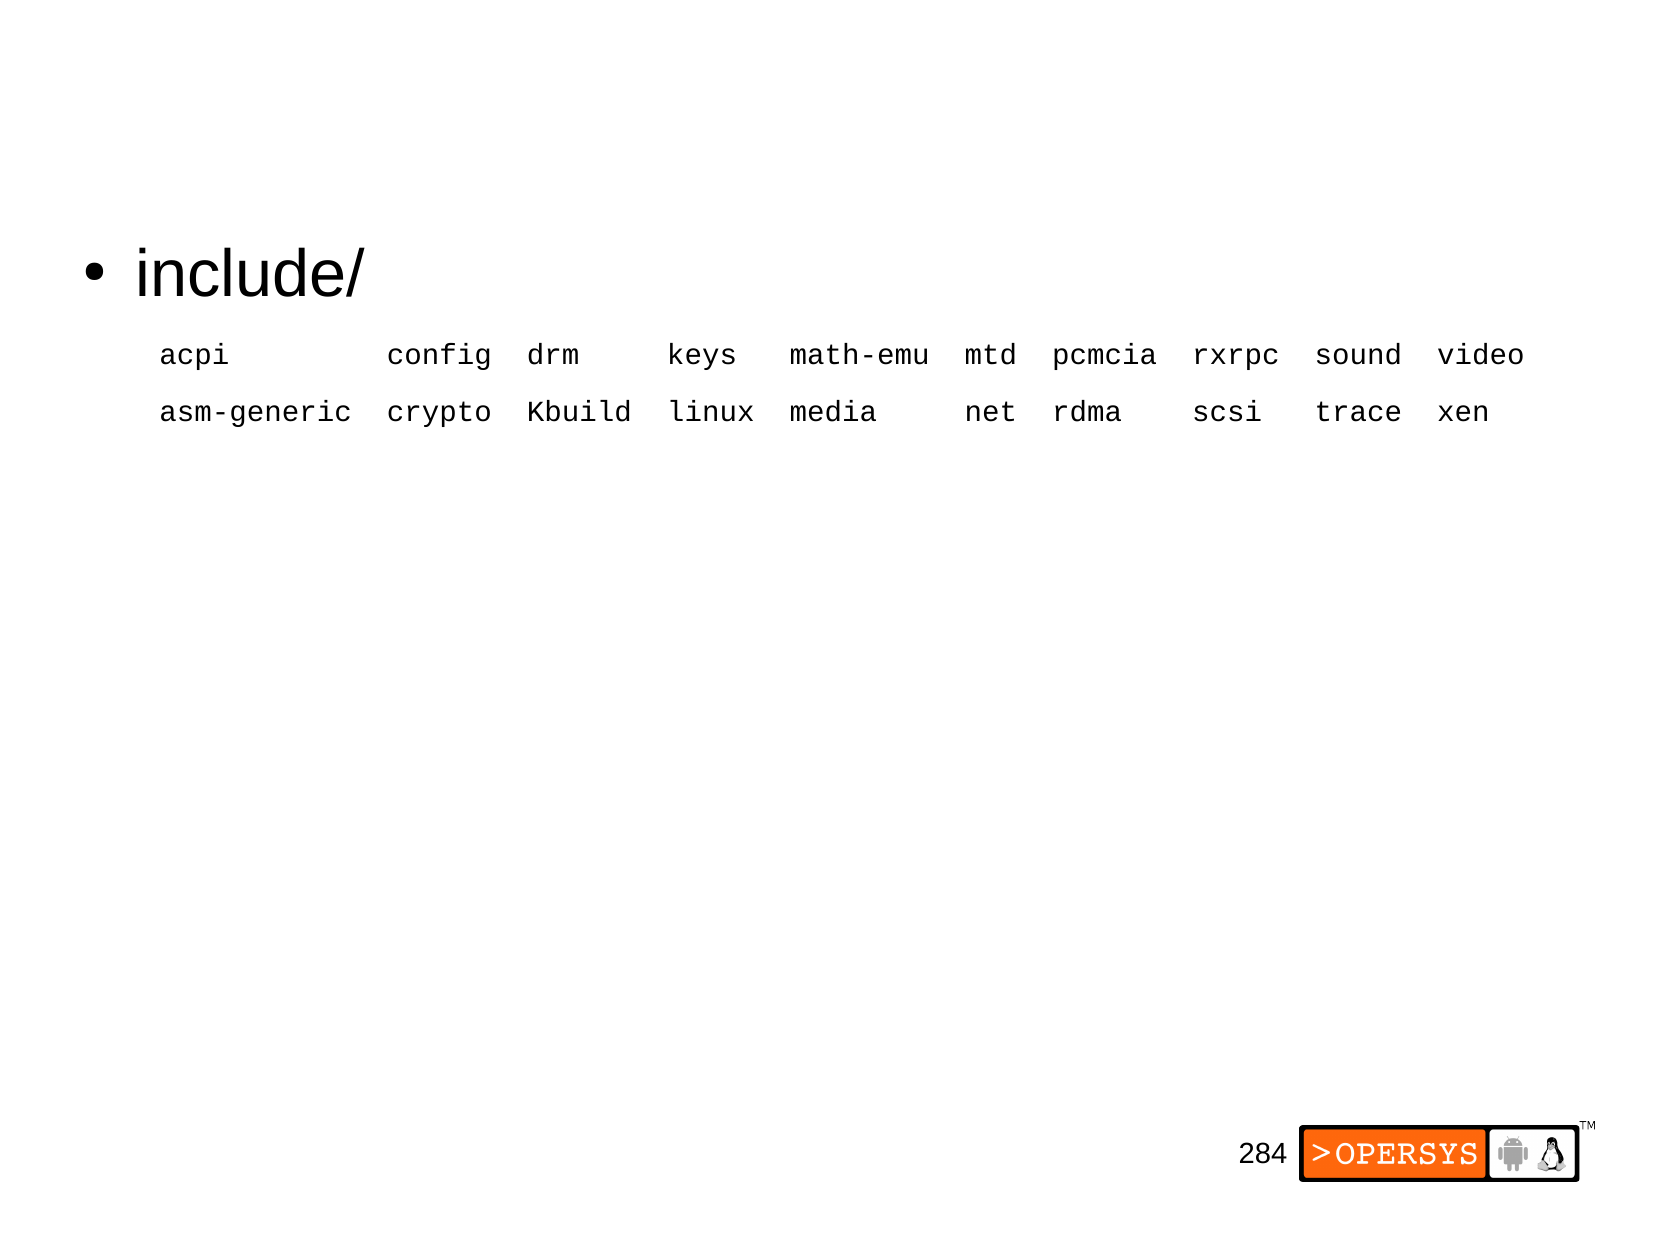

# include/
acpi config drm keys math-emu mtd pcmcia rxrpc sound video
asm-generic crypto Kbuild linux media net rdma scsi trace xen